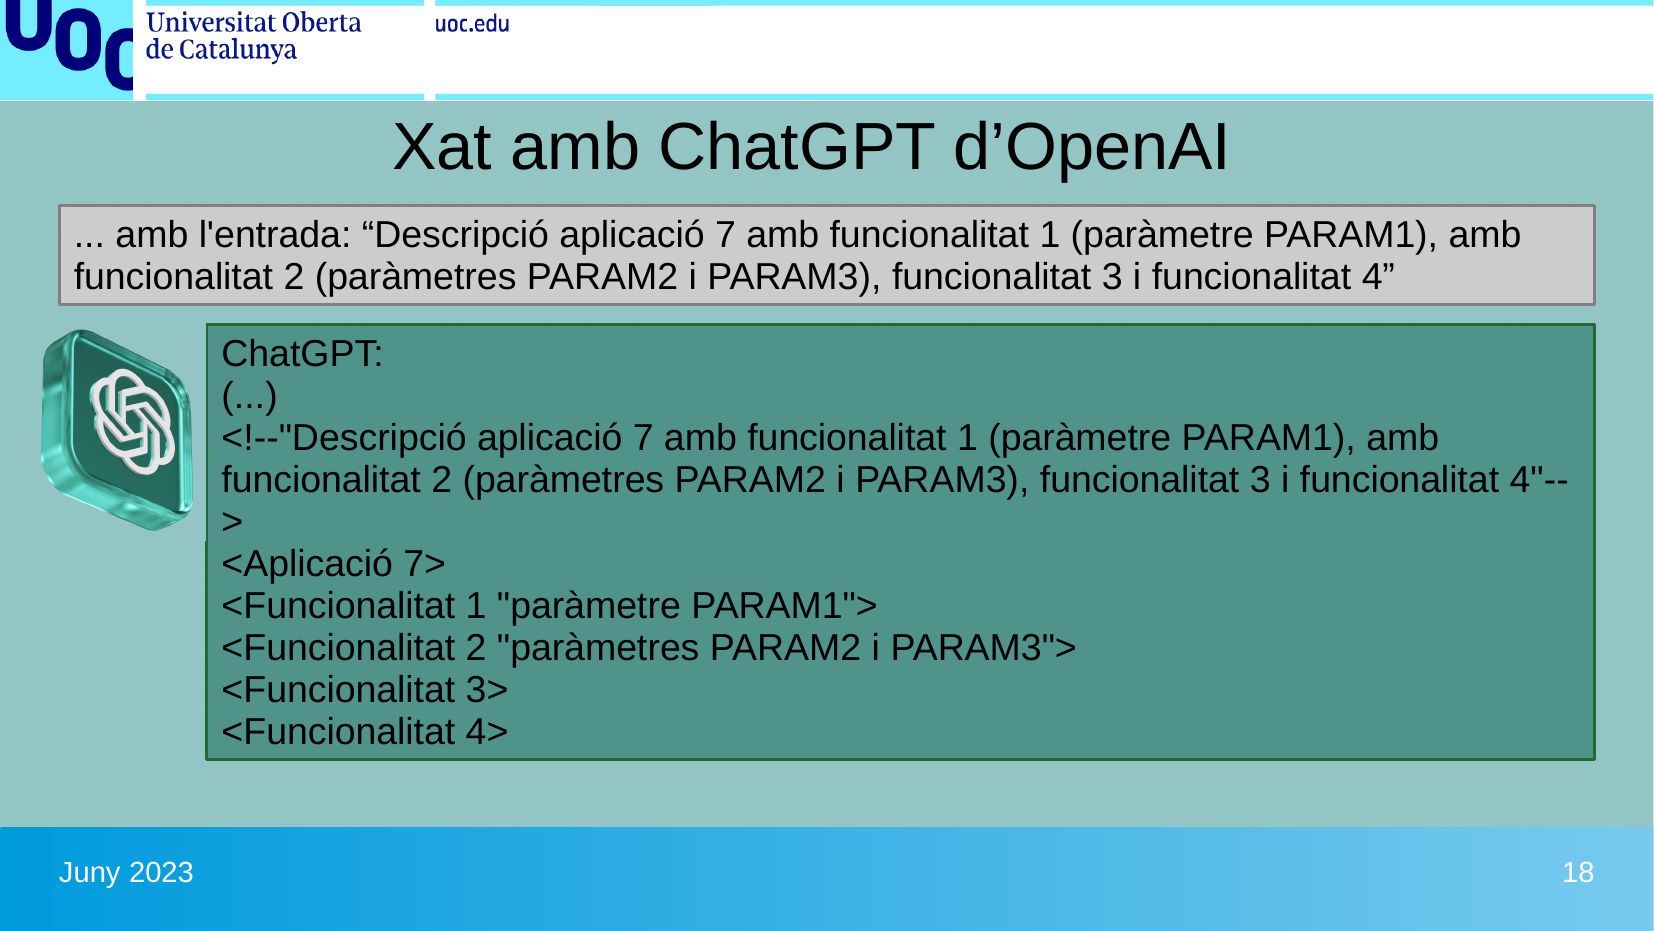

Xat amb ChatGPT d’OpenAI
... amb l'entrada: “Descripció aplicació 7 amb funcionalitat 1 (paràmetre PARAM1), amb funcionalitat 2 (paràmetres PARAM2 i PARAM3), funcionalitat 3 i funcionalitat 4”
ChatGPT:
(...)
<!--"Descripció aplicació 7 amb funcionalitat 1 (paràmetre PARAM1), amb funcionalitat 2 (paràmetres PARAM2 i PARAM3), funcionalitat 3 i funcionalitat 4"-->
<Aplicació 7>
<Funcionalitat 1 "paràmetre PARAM1">
<Funcionalitat 2 "paràmetres PARAM2 i PARAM3">
<Funcionalitat 3>
<Funcionalitat 4>
18